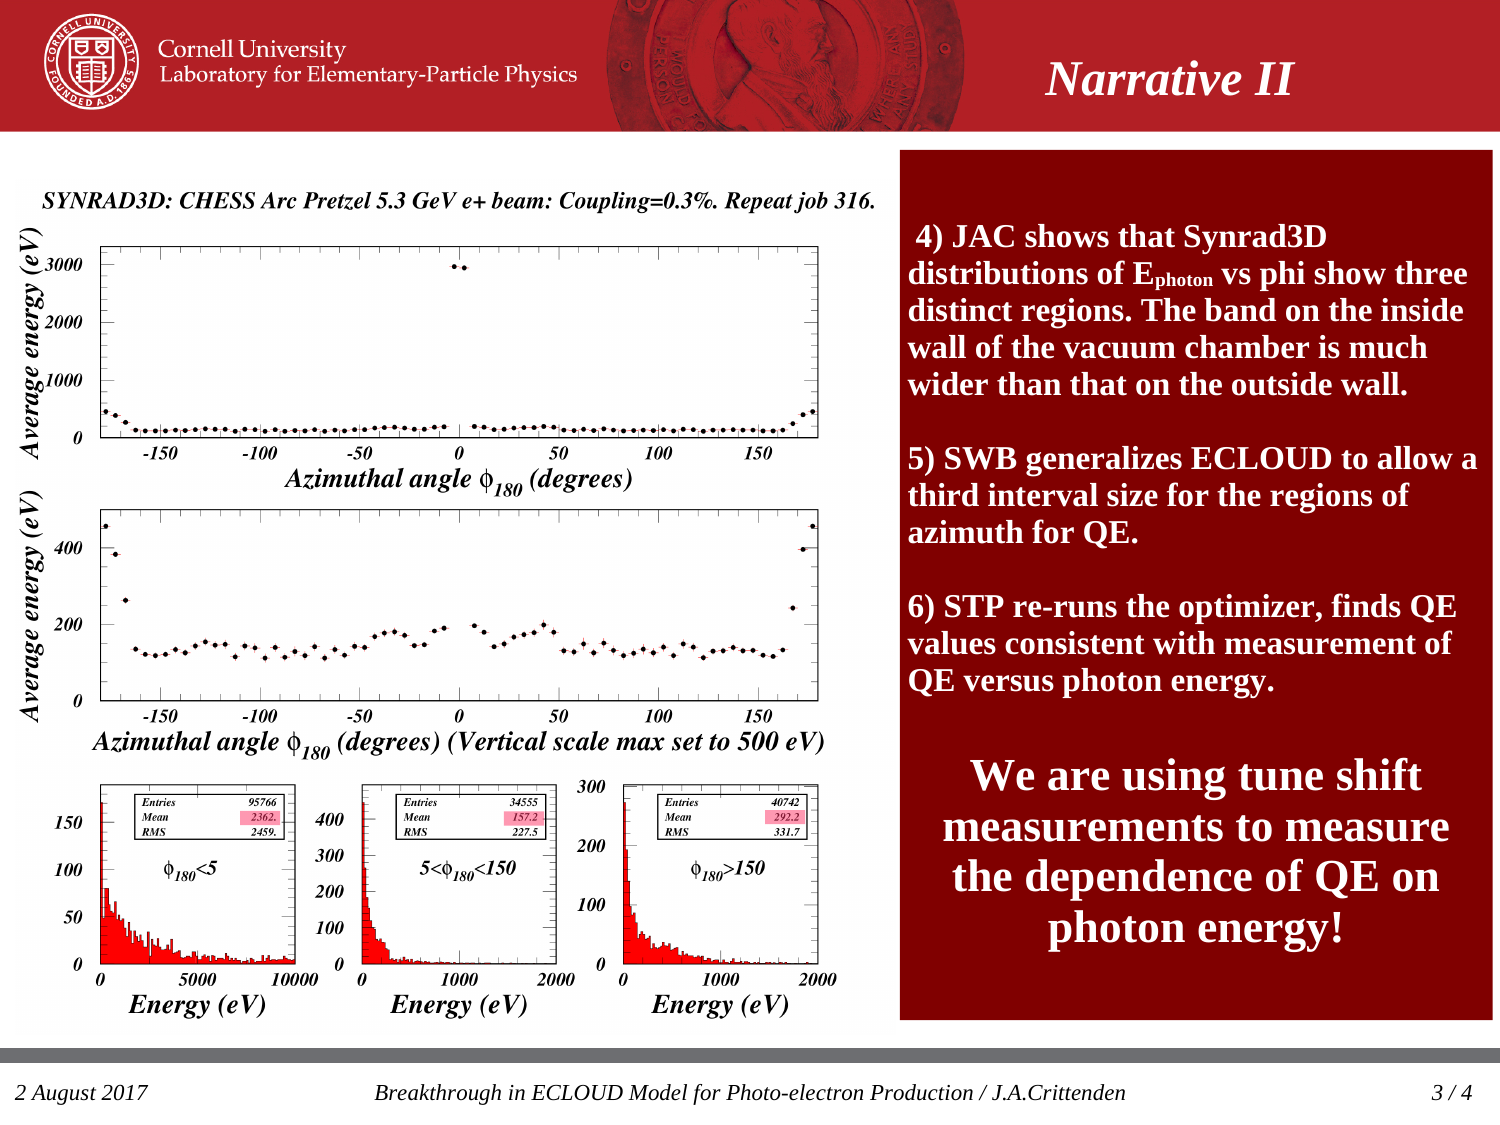

# Narrative II
 4) JAC shows that Synrad3D distributions of Ephoton vs phi show three distinct regions. The band on the inside wall of the vacuum chamber is much wider than that on the outside wall.
5) SWB generalizes ECLOUD to allow a third interval size for the regions of azimuth for QE.
6) STP re-runs the optimizer, finds QE values consistent with measurement of QE versus photon energy.
We are using tune shift measurements to measure the dependence of QE on photon energy!